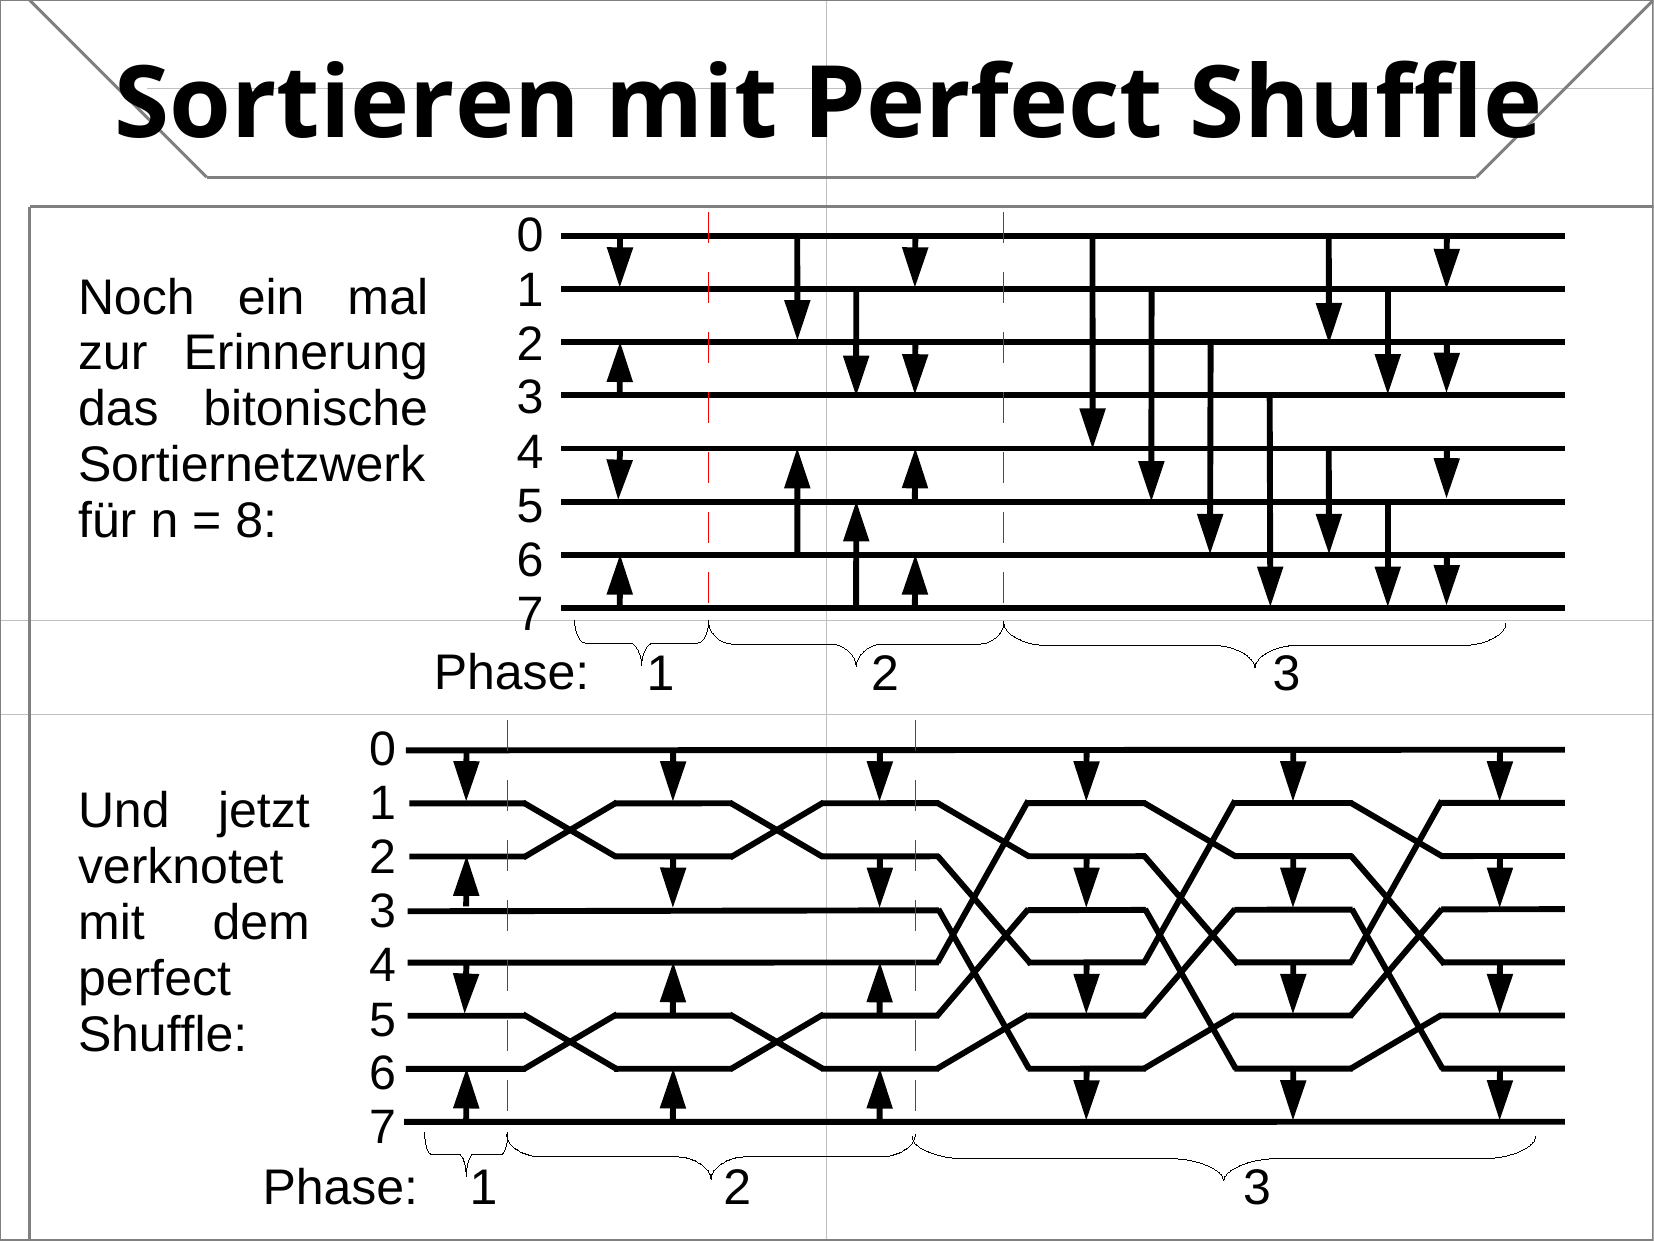

Sortieren mit Perfect Shuffle
0
1
2
3
4
5
6
7
Noch ein mal zur Erinnerung das bitonische Sortiernetzwerk für n = 8:
Phase:
1
2
3
0
1
2
3
4
5
6
7
Und jetzt verknotet mit dem perfect Shuffle:
Phase:
1
2
3